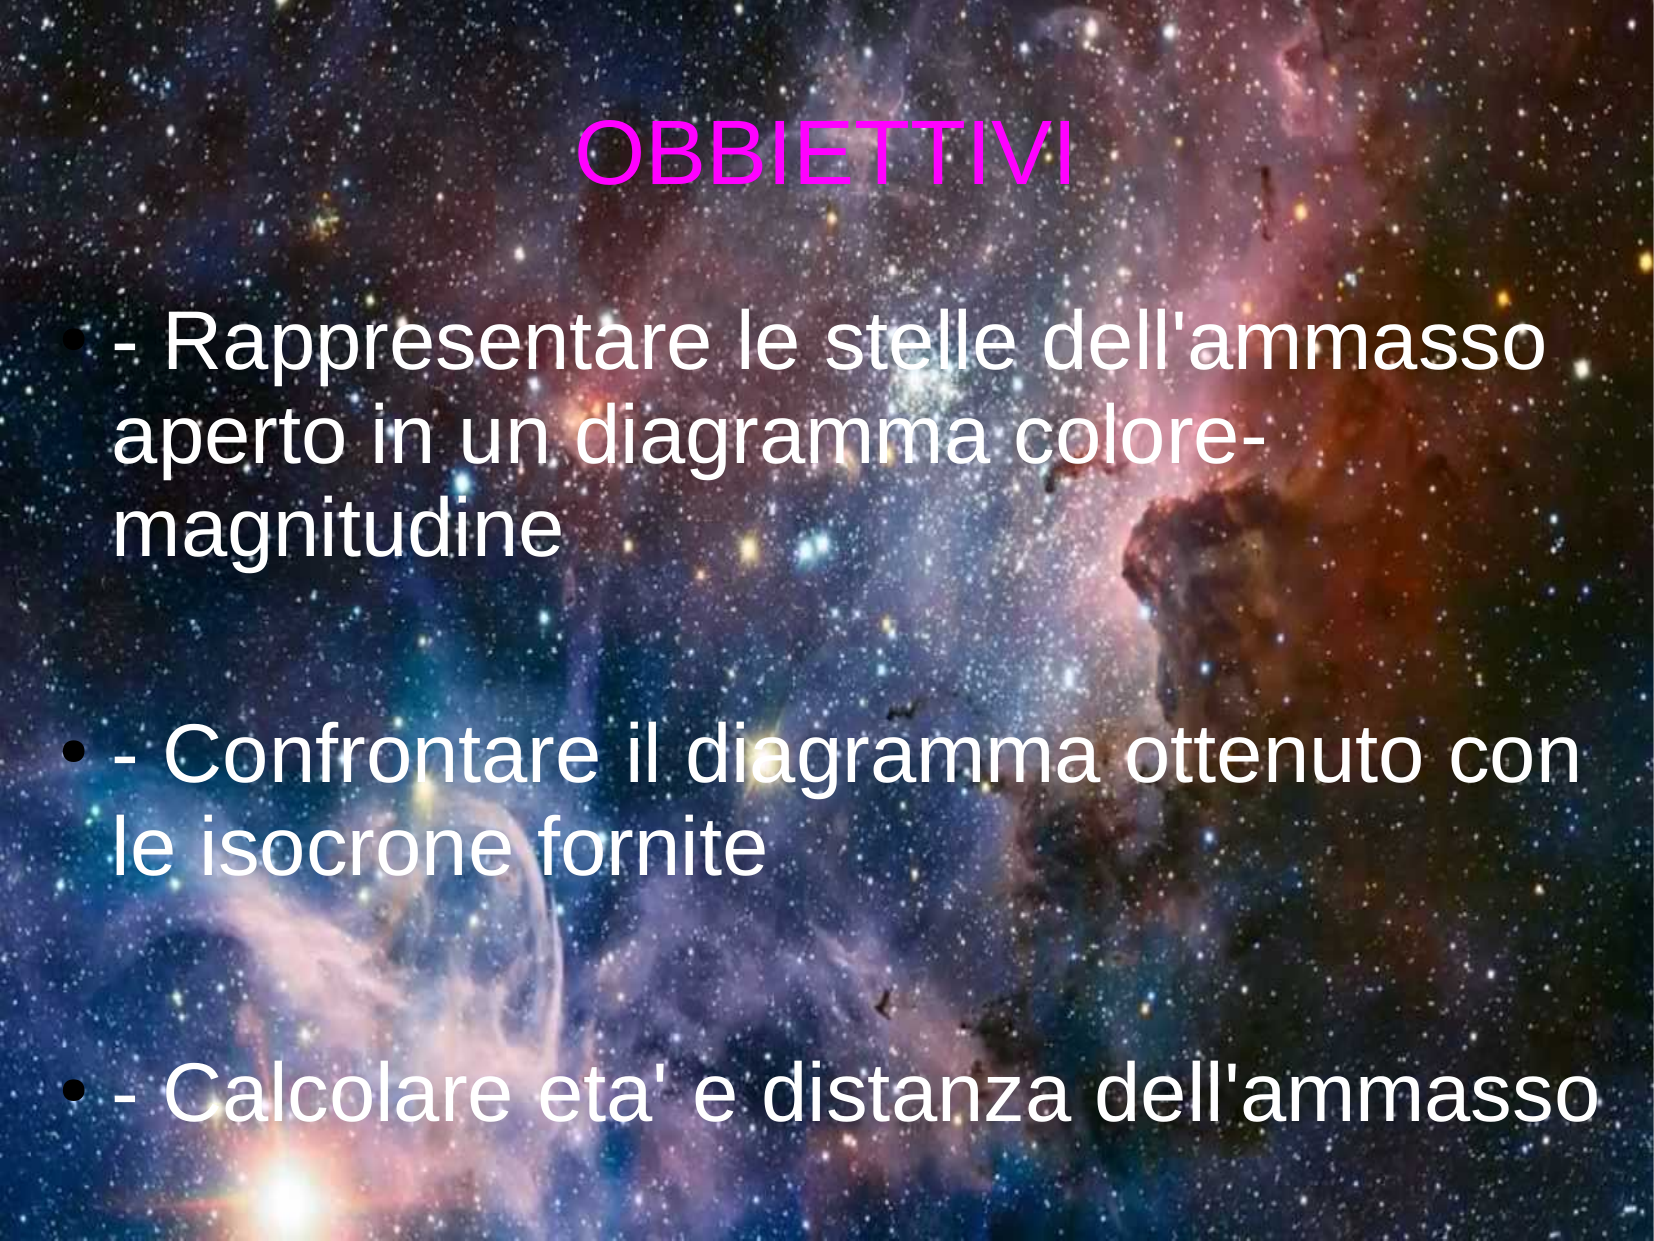

# OBBIETTIVI
- Rappresentare le stelle dell'ammasso aperto in un diagramma colore-magnitudine
- Confrontare il diagramma ottenuto con le isocrone fornite
- Calcolare eta' e distanza dell'ammasso